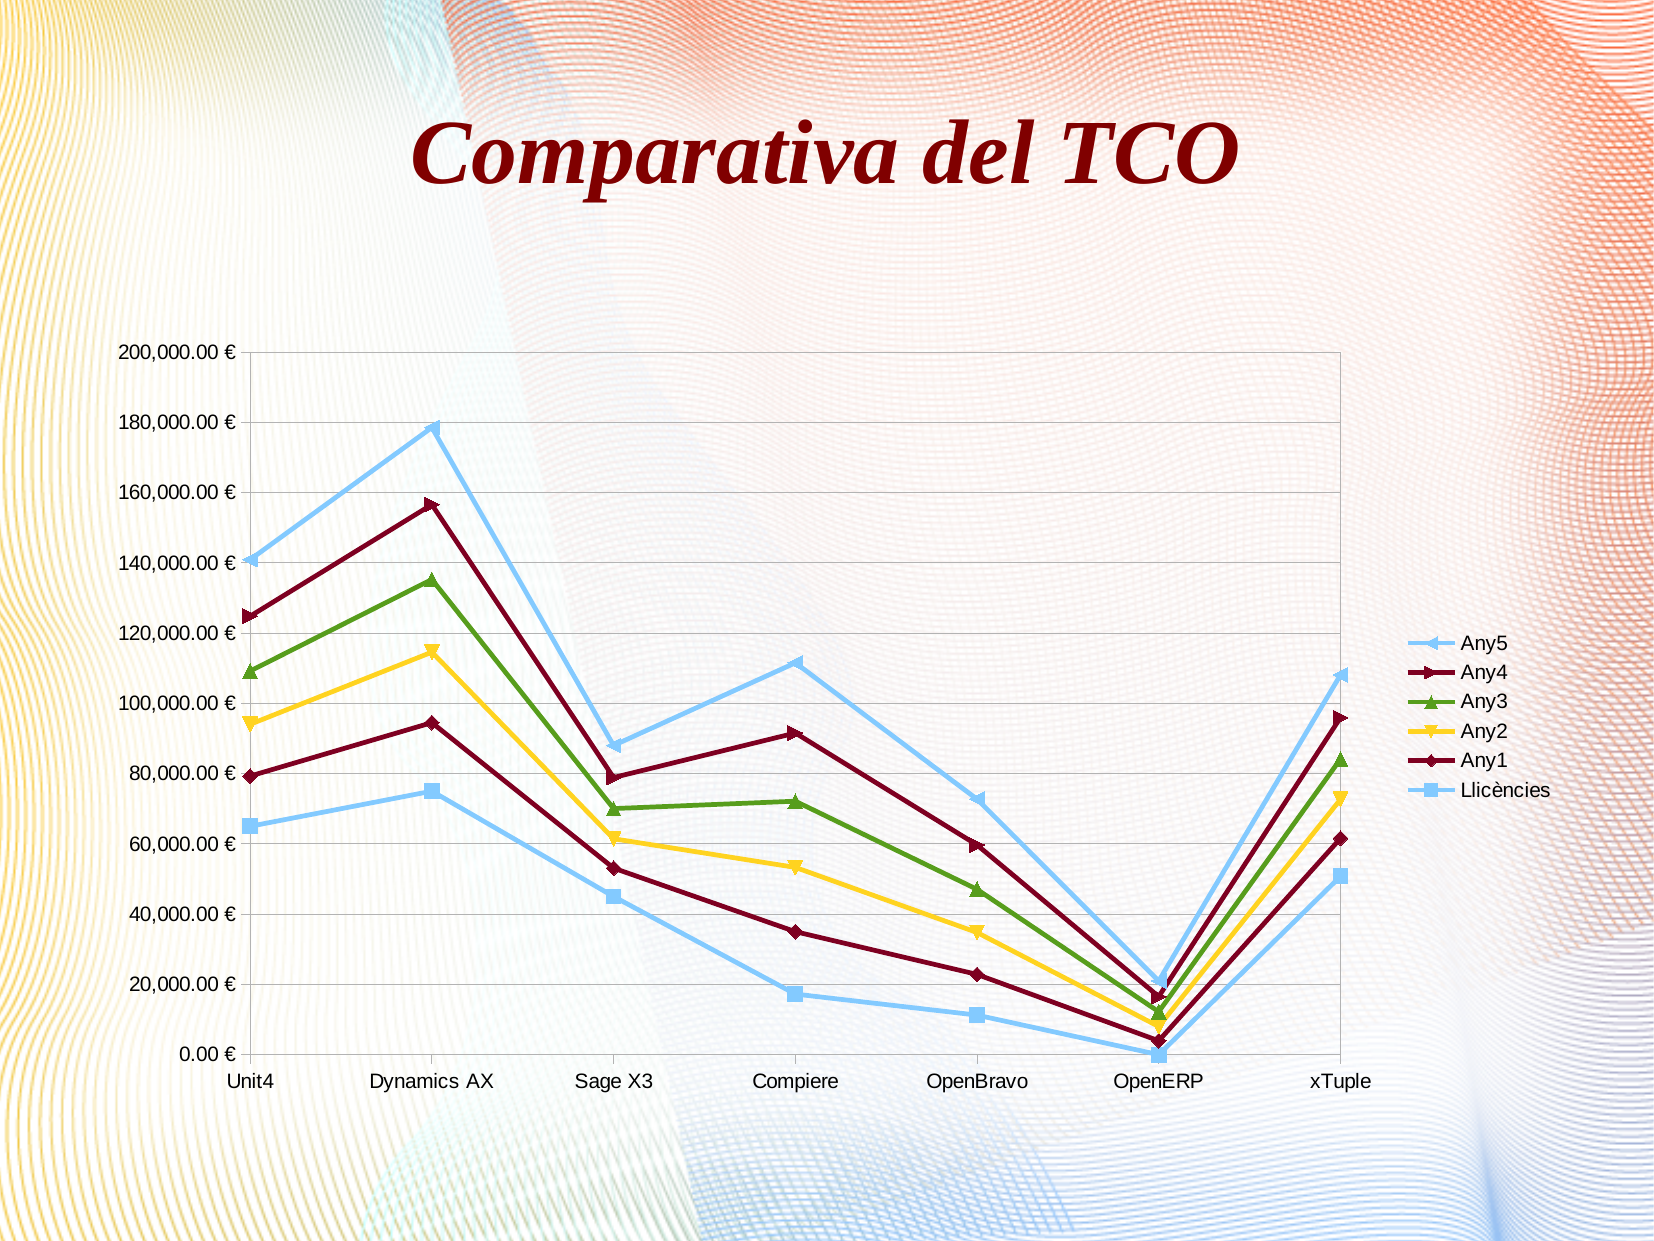

# Comparativa del TCO
### Chart
| Category | Llicències | Any1 | Any2 | Any3 | Any4 | Any5 |
|---|---|---|---|---|---|---|
| Unit4 | 65000.0 | 14300.0 | 14729.0 | 15170.0 | 15625.0 | 16095.0 |
| Dynamics AX | 75000.0 | 19500.0 | 20085.0 | 20688.0 | 21308.0 | 21947.0 |
| Sage X3 | 45000.0 | 8100.0 | 8343.0 | 8593.0 | 8851.0 | 9116.0 |
| Compiere | 17244.0 | 17761.0 | 18294.0 | 18842.0 | 19408.0 | 19990.0 |
| OpenBravo | 11250.0 | 11587.0 | 11935.0 | 12293.0 | 12622.0 | 13042.0 |
| OpenERP | 0.0 | 3950.0 | 4068.0 | 4190.0 | 4316.0 | 4445.0 |
| xTuple | 50760.0 | 10800.0 | 11124.0 | 11457.0 | 11801.0 | 12155.0 |